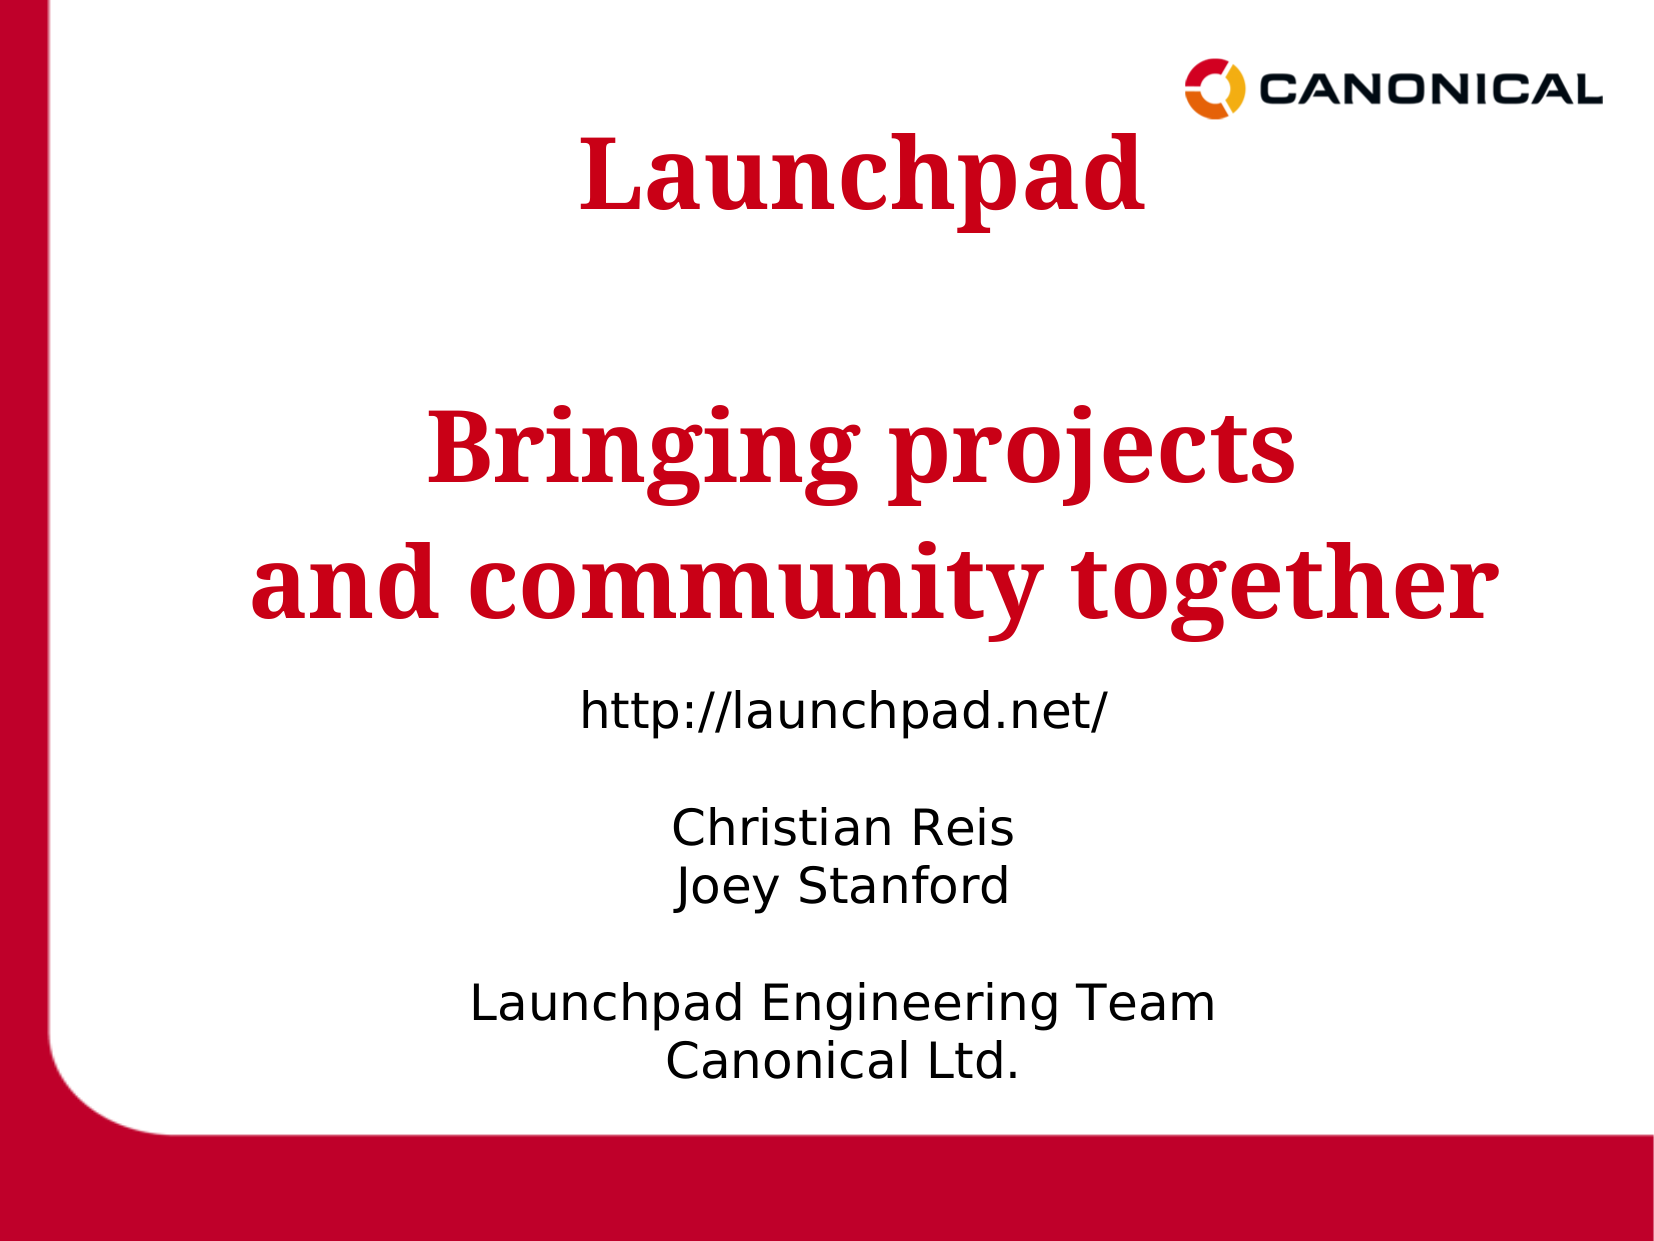

# Launchpad Bringing projects and community together
http://launchpad.net/
Christian Reis
Joey Stanford
Launchpad Engineering Team
Canonical Ltd.